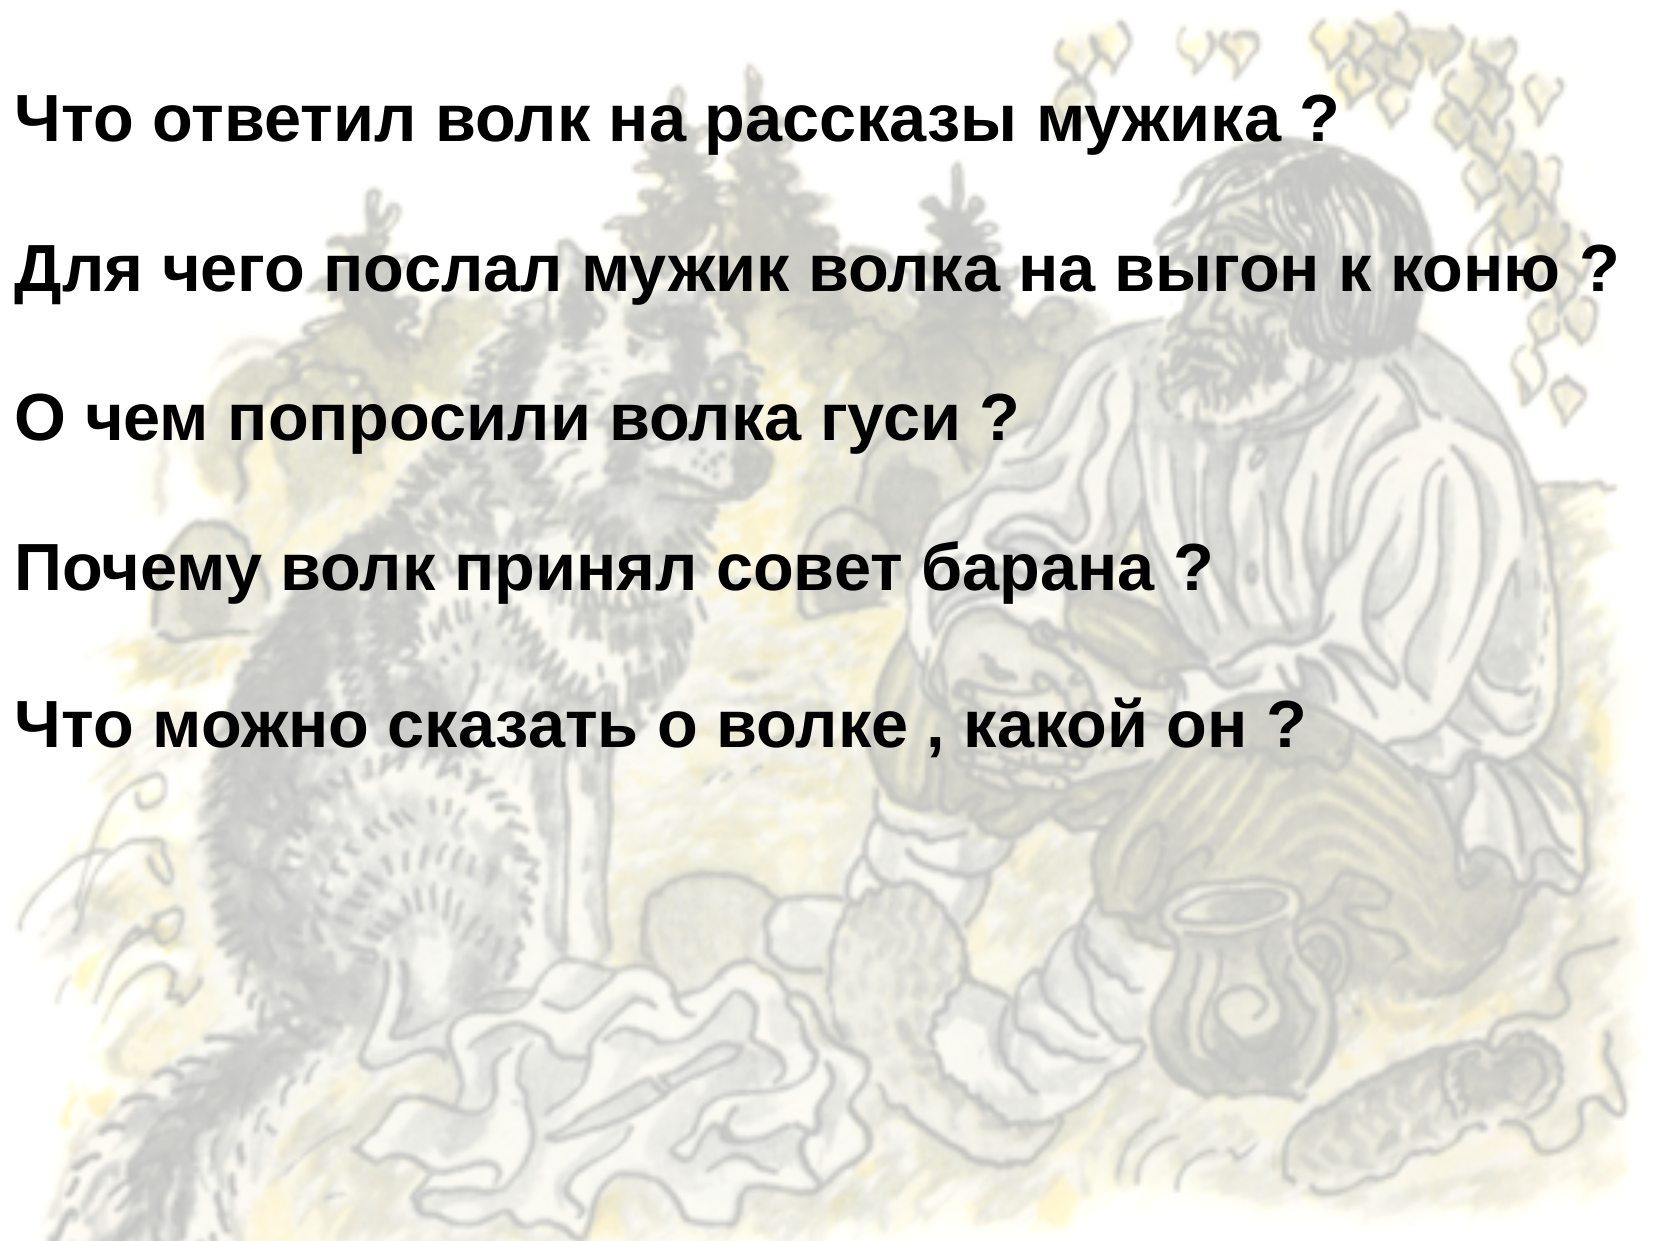

Что ответил волк на рассказы мужика ?
Для чего послал мужик волка на выгон к коню ?
О чем попросили волка гуси ?
Почему волк принял совет барана ?
Что можно сказать о волке , какой он ?